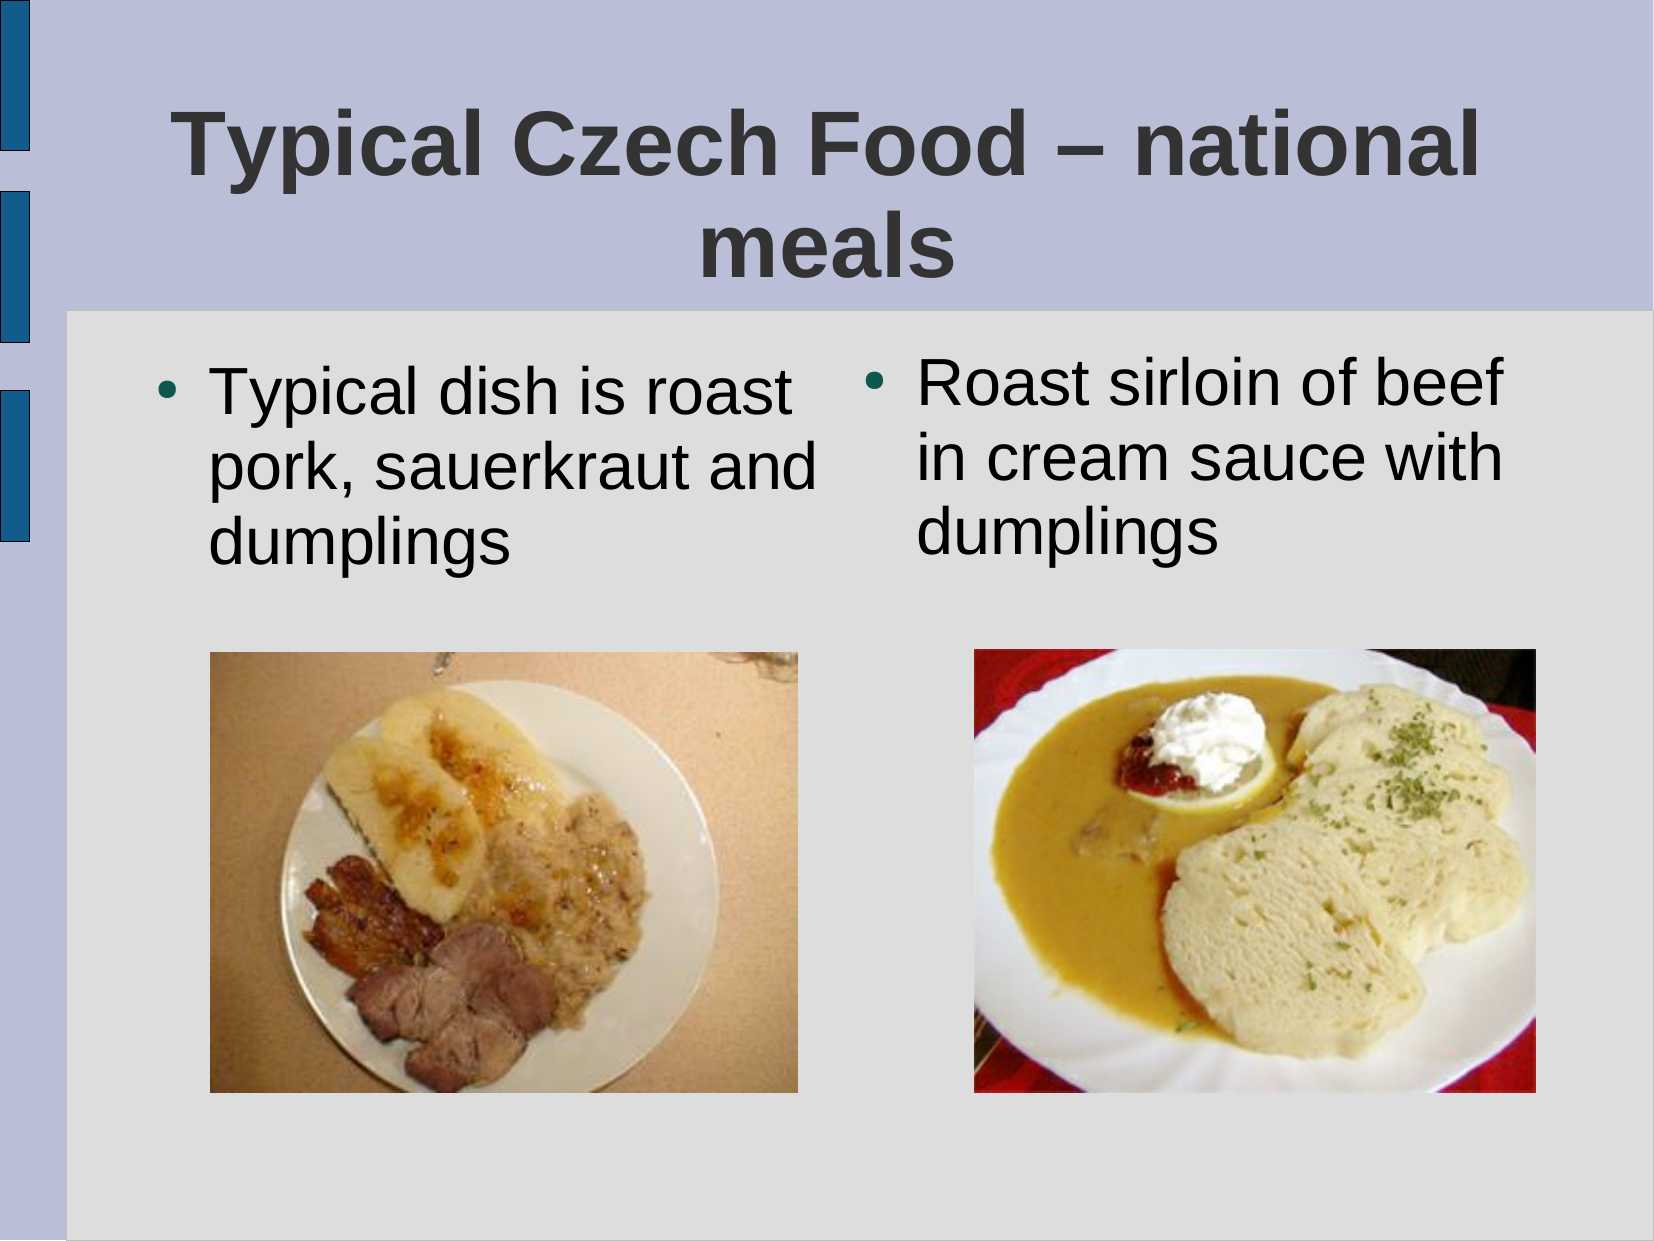

# Typical Czech Food – national meals
Roast sirloin of beef in cream sauce with dumplings
Typical dish is roast pork, sauerkraut and dumplings